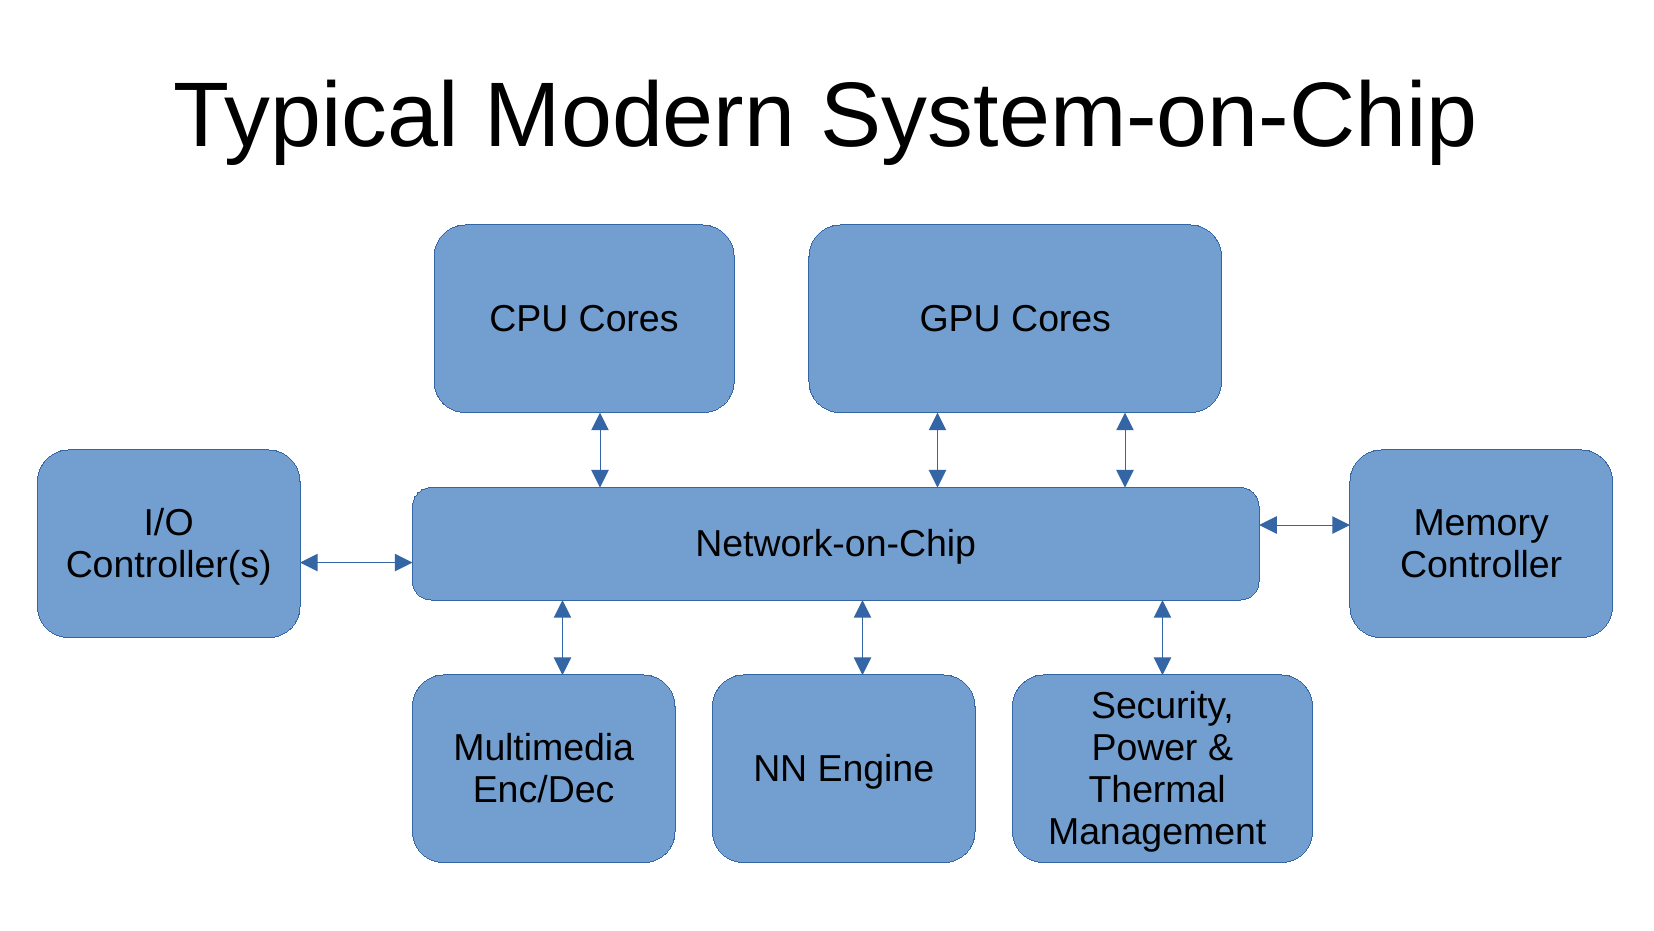

# Typical Modern System-on-Chip
CPU Cores
GPU Cores
I/O Controller(s)
Memory Controller
Network-on-Chip
Multimedia Enc/Dec
NN Engine
Security, Power & Thermal Management